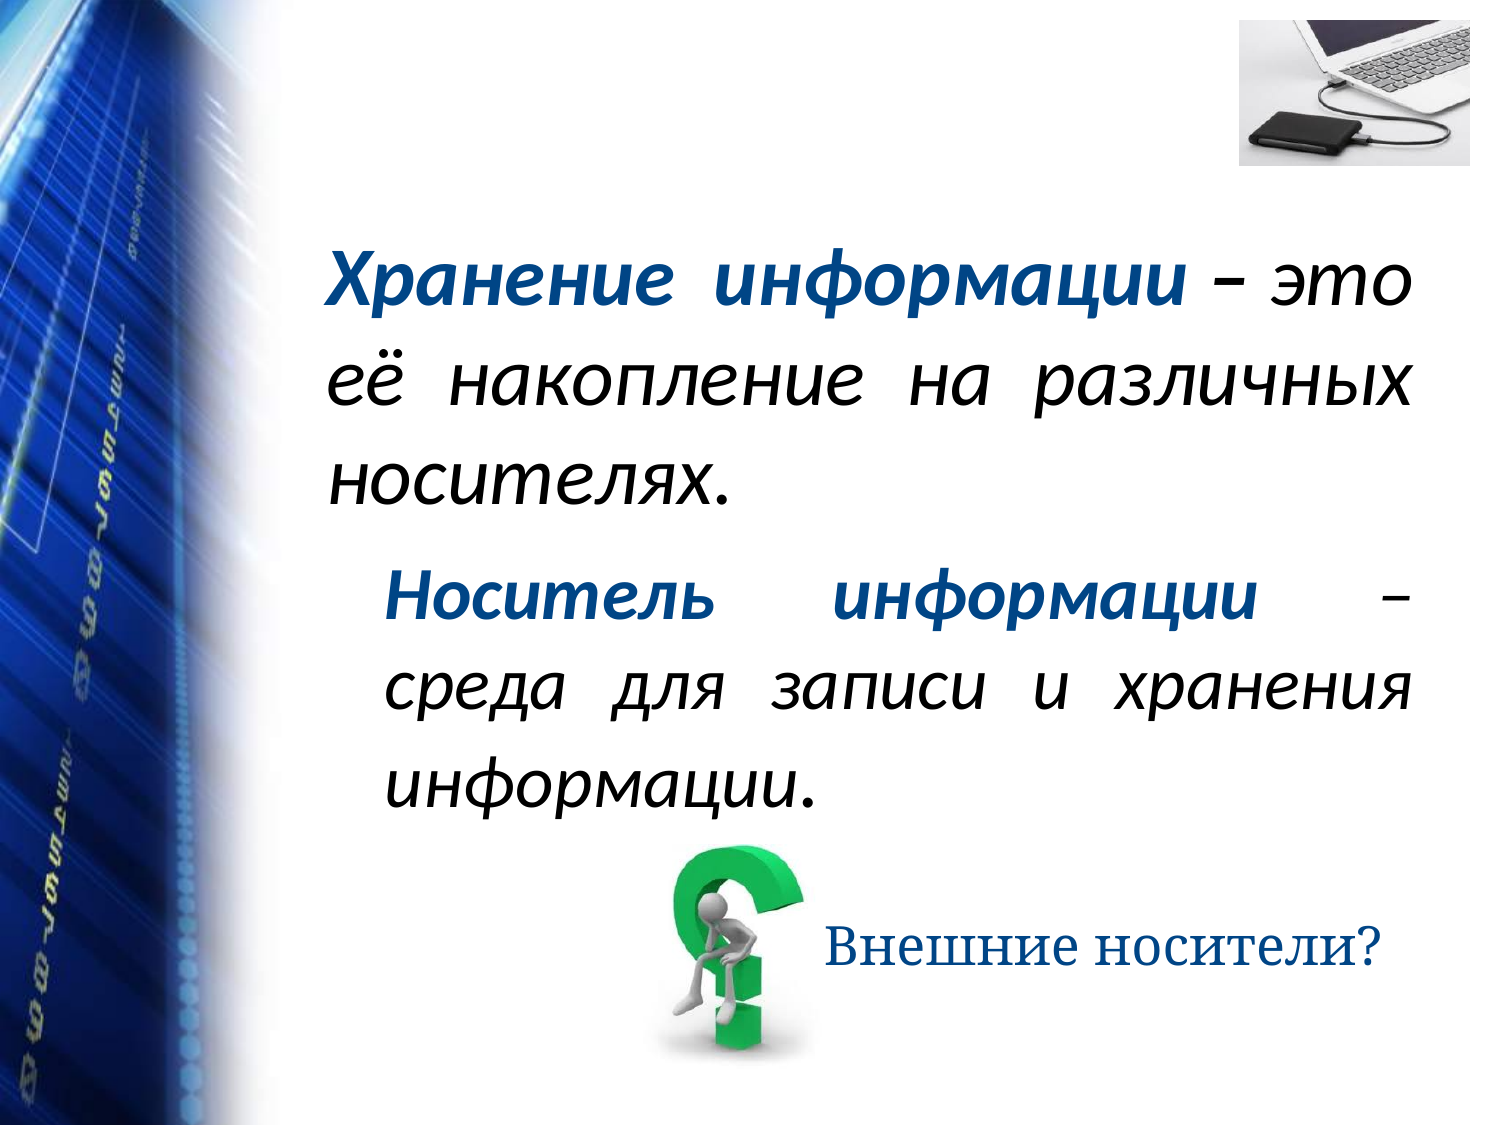

# Хранение информации – это её накопление на различных носителях.
Носитель информации – среда для записи и хранения информации.
Внешние носители?